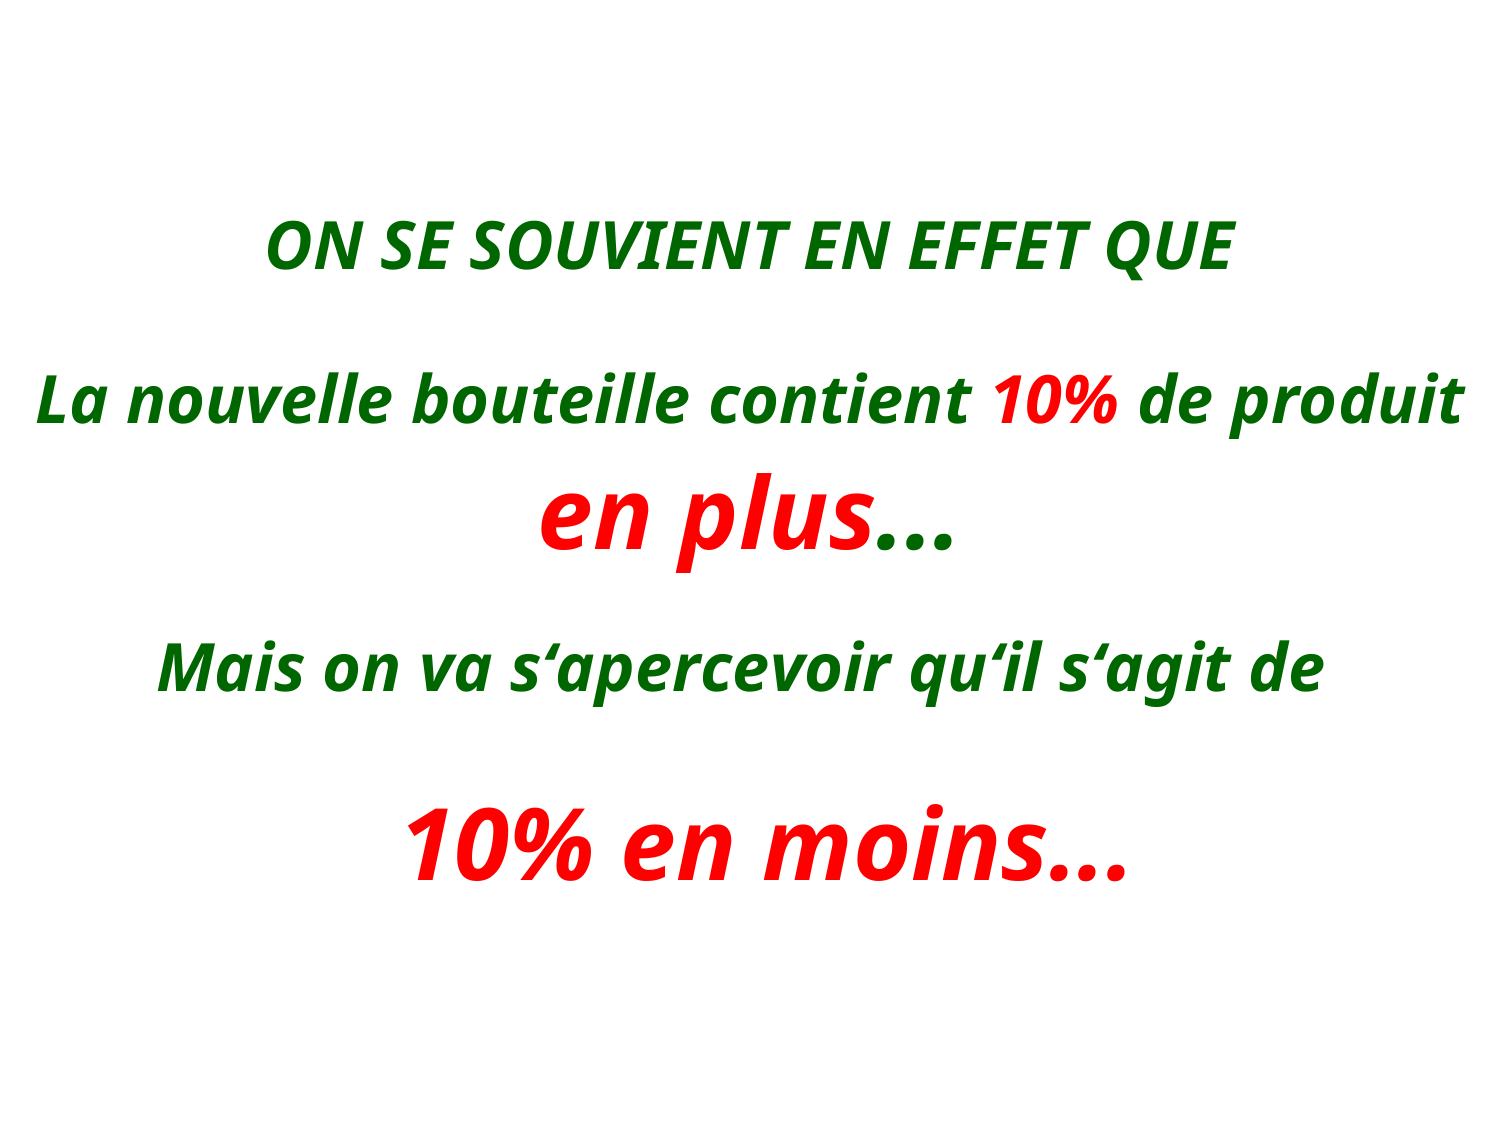

ON SE SOUVIENT EN EFFET QUE
La nouvelle bouteille contient 10% de produit en plus...
Mais on va s‘apercevoir qu‘il s‘agit de
 10% en moins...